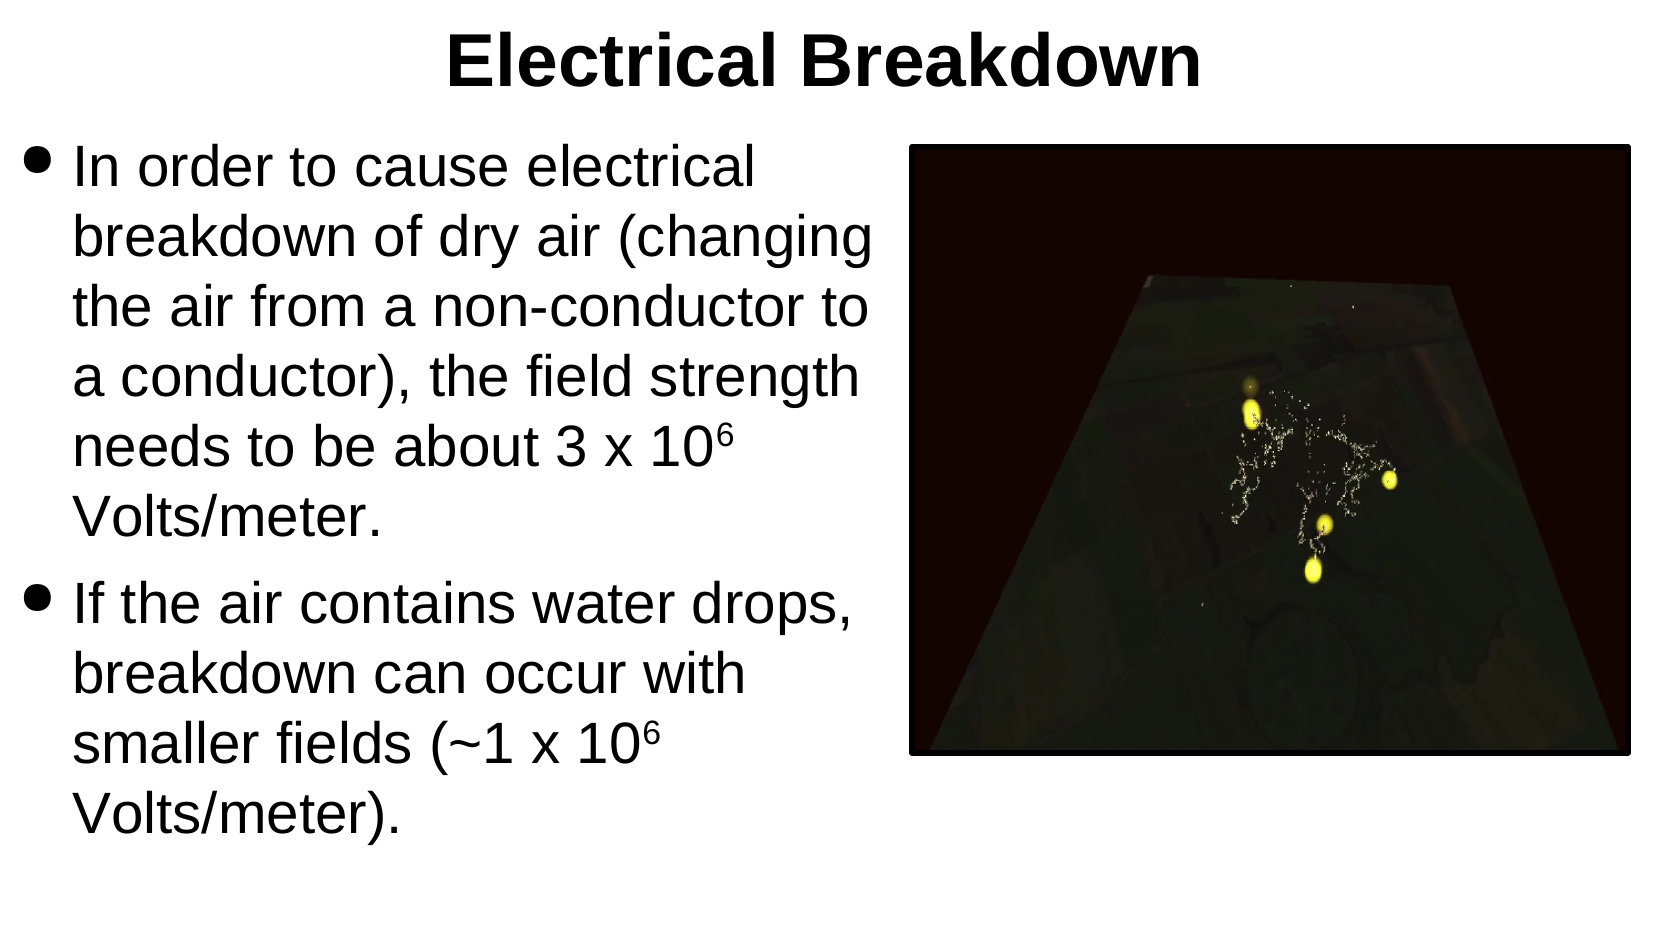

# Electrical Breakdown
 In order to cause electrical breakdown of dry air (changing the air from a non-conductor to a conductor), the field strength needs to be about 3 x 106 Volts/meter.
 If the air contains water drops, breakdown can occur with smaller fields (~1 x 106 Volts/meter).